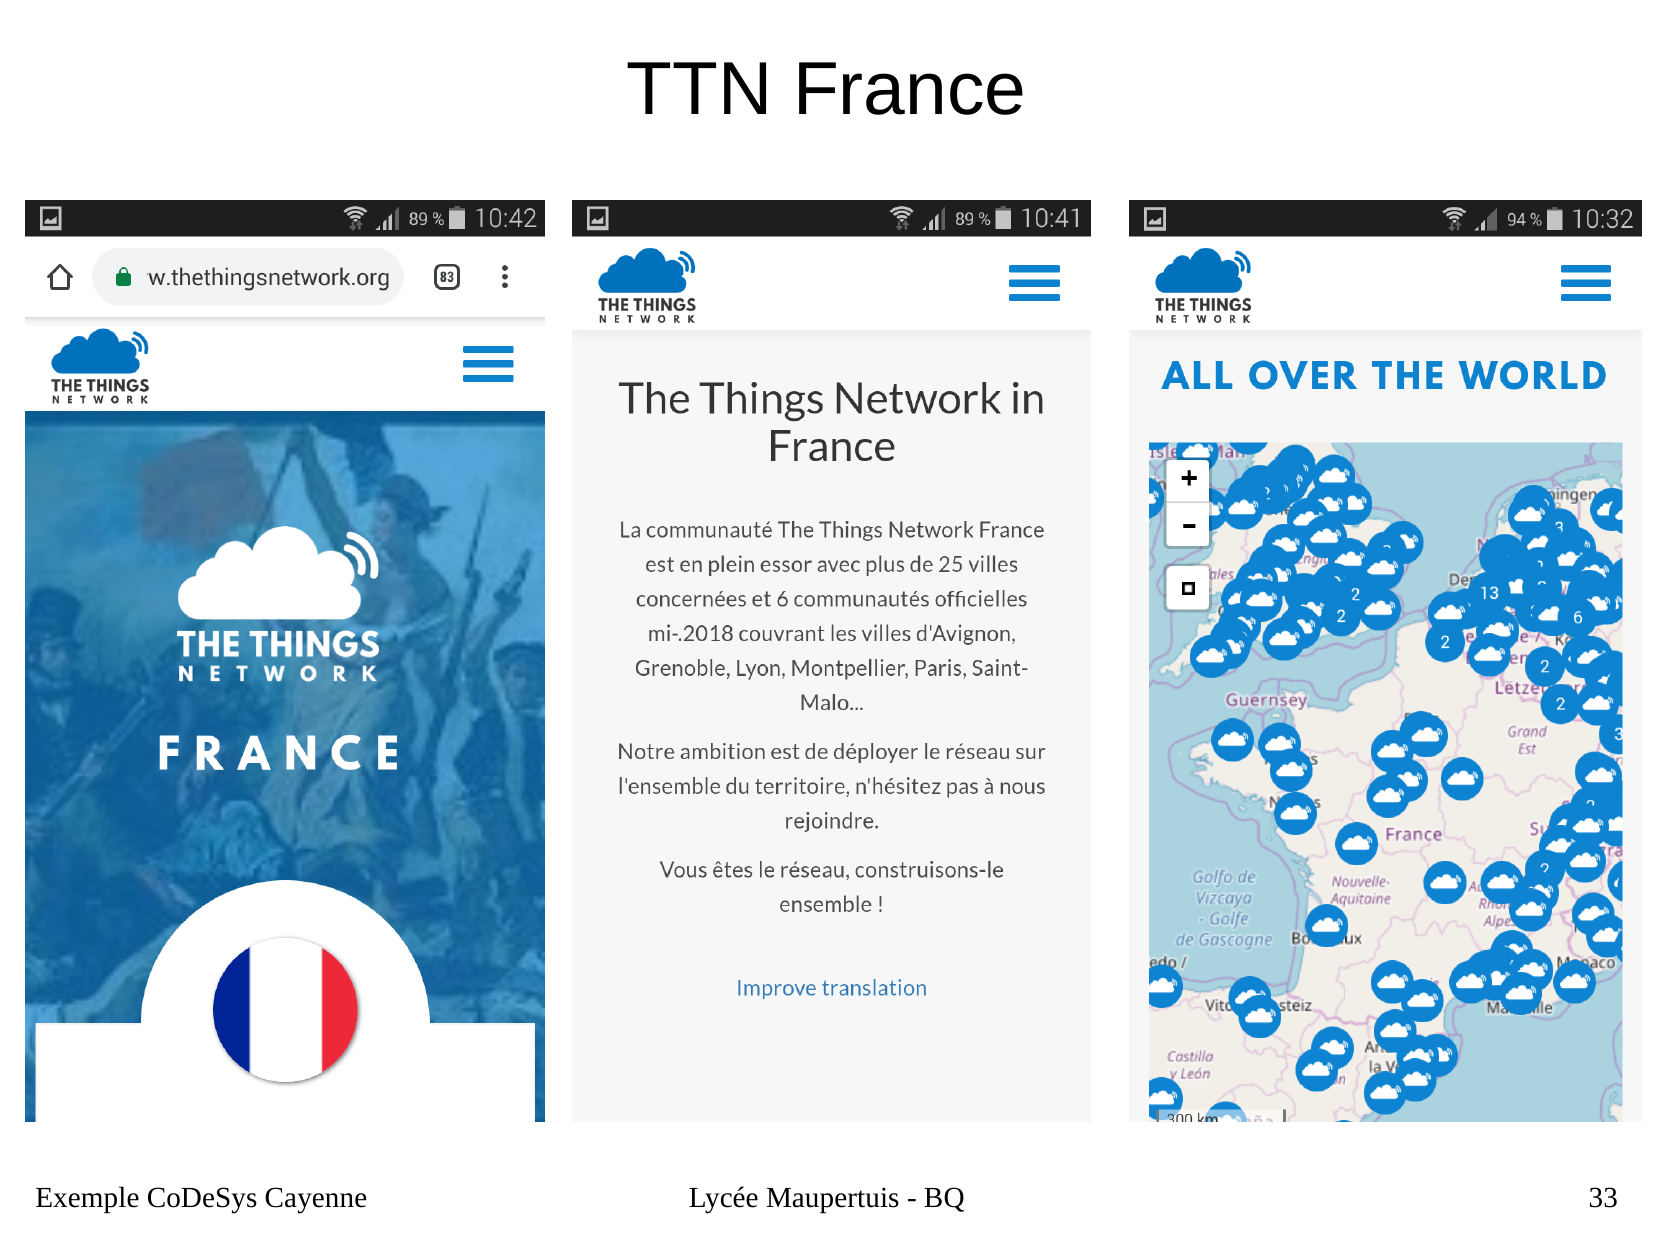

# TTN France
Exemple CoDeSys Cayenne
Lycée Maupertuis - BQ
33